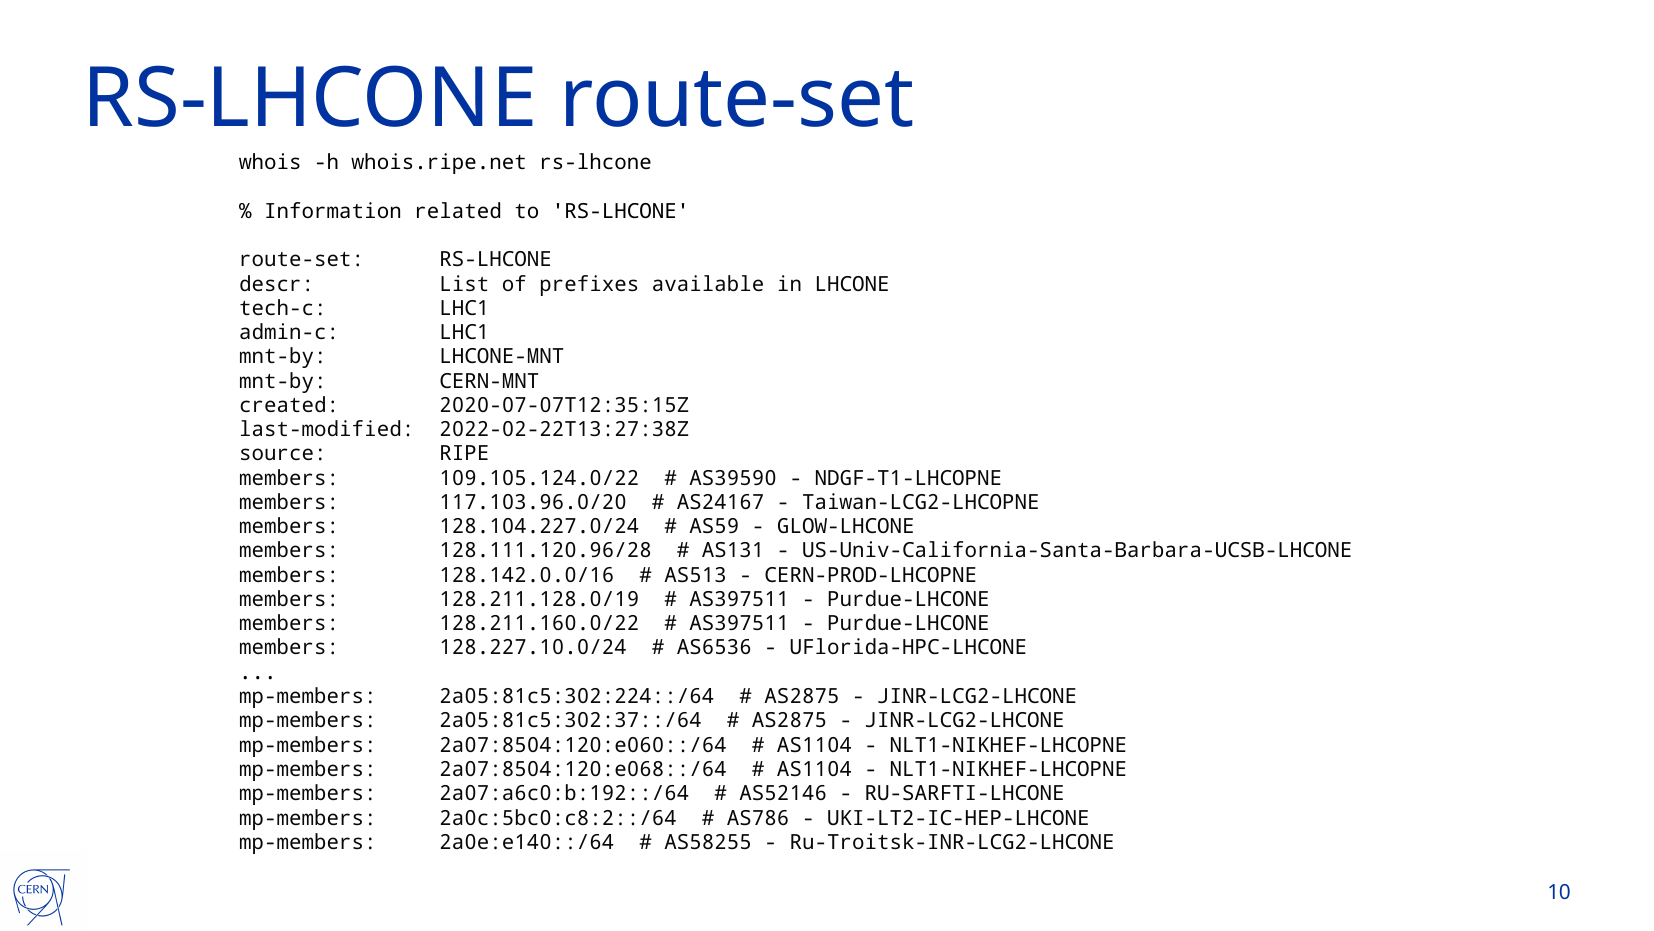

# RS-LHCONE route-set
whois -h whois.ripe.net rs-lhcone
% Information related to 'RS-LHCONE'
route-set: RS-LHCONE
descr: List of prefixes available in LHCONE
tech-c: LHC1
admin-c: LHC1
mnt-by: LHCONE-MNT
mnt-by: CERN-MNT
created: 2020-07-07T12:35:15Z
last-modified: 2022-02-22T13:27:38Z
source: RIPE
members: 109.105.124.0/22 # AS39590 - NDGF-T1-LHCOPNE
members: 117.103.96.0/20 # AS24167 - Taiwan-LCG2-LHCOPNE
members: 128.104.227.0/24 # AS59 - GLOW-LHCONE
members: 128.111.120.96/28 # AS131 - US-Univ-California-Santa-Barbara-UCSB-LHCONE
members: 128.142.0.0/16 # AS513 - CERN-PROD-LHCOPNE
members: 128.211.128.0/19 # AS397511 - Purdue-LHCONE
members: 128.211.160.0/22 # AS397511 - Purdue-LHCONE
members: 128.227.10.0/24 # AS6536 - UFlorida-HPC-LHCONE
...
mp-members: 2a05:81c5:302:224::/64 # AS2875 - JINR-LCG2-LHCONE
mp-members: 2a05:81c5:302:37::/64 # AS2875 - JINR-LCG2-LHCONE
mp-members: 2a07:8504:120:e060::/64 # AS1104 - NLT1-NIKHEF-LHCOPNE
mp-members: 2a07:8504:120:e068::/64 # AS1104 - NLT1-NIKHEF-LHCOPNE
mp-members: 2a07:a6c0:b:192::/64 # AS52146 - RU-SARFTI-LHCONE
mp-members: 2a0c:5bc0:c8:2::/64 # AS786 - UKI-LT2-IC-HEP-LHCONE
mp-members: 2a0e:e140::/64 # AS58255 - Ru-Troitsk-INR-LCG2-LHCONE
10